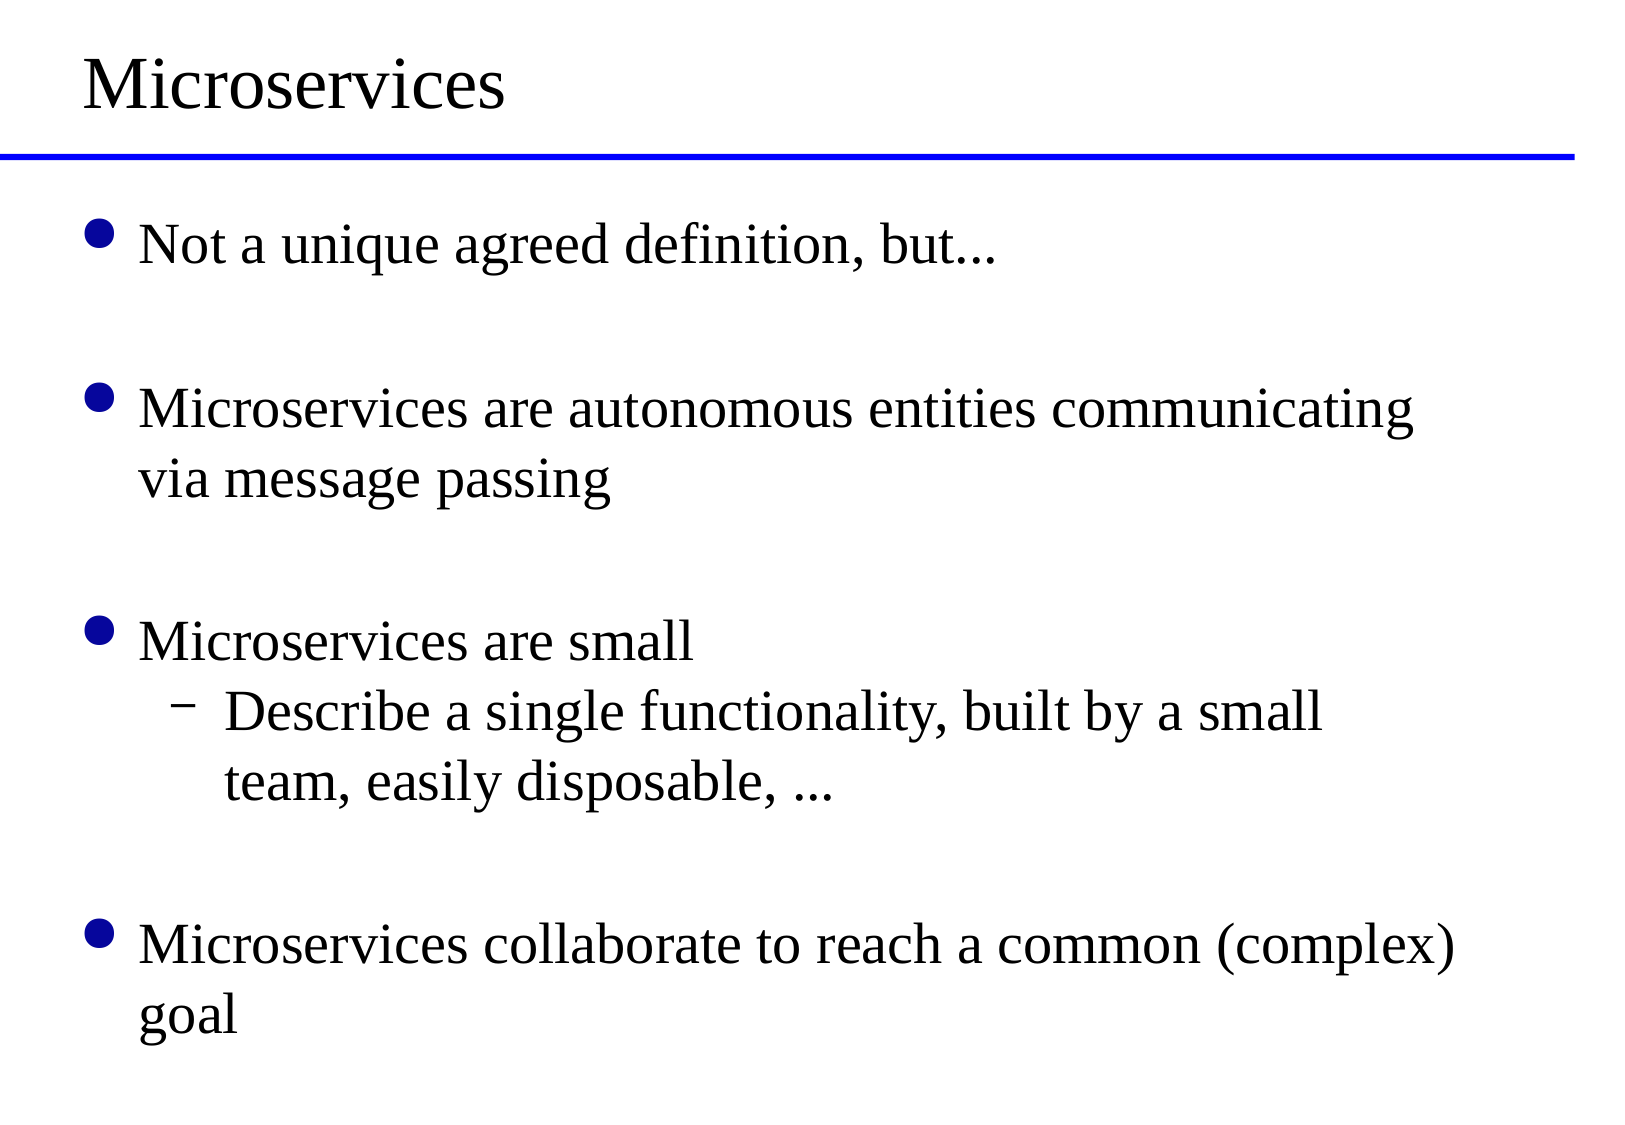

# Microservices
Not a unique agreed definition, but...
Microservices are autonomous entities communicating via message passing
Microservices are small
Describe a single functionality, built by a small team, easily disposable, ...
Microservices collaborate to reach a common (complex) goal